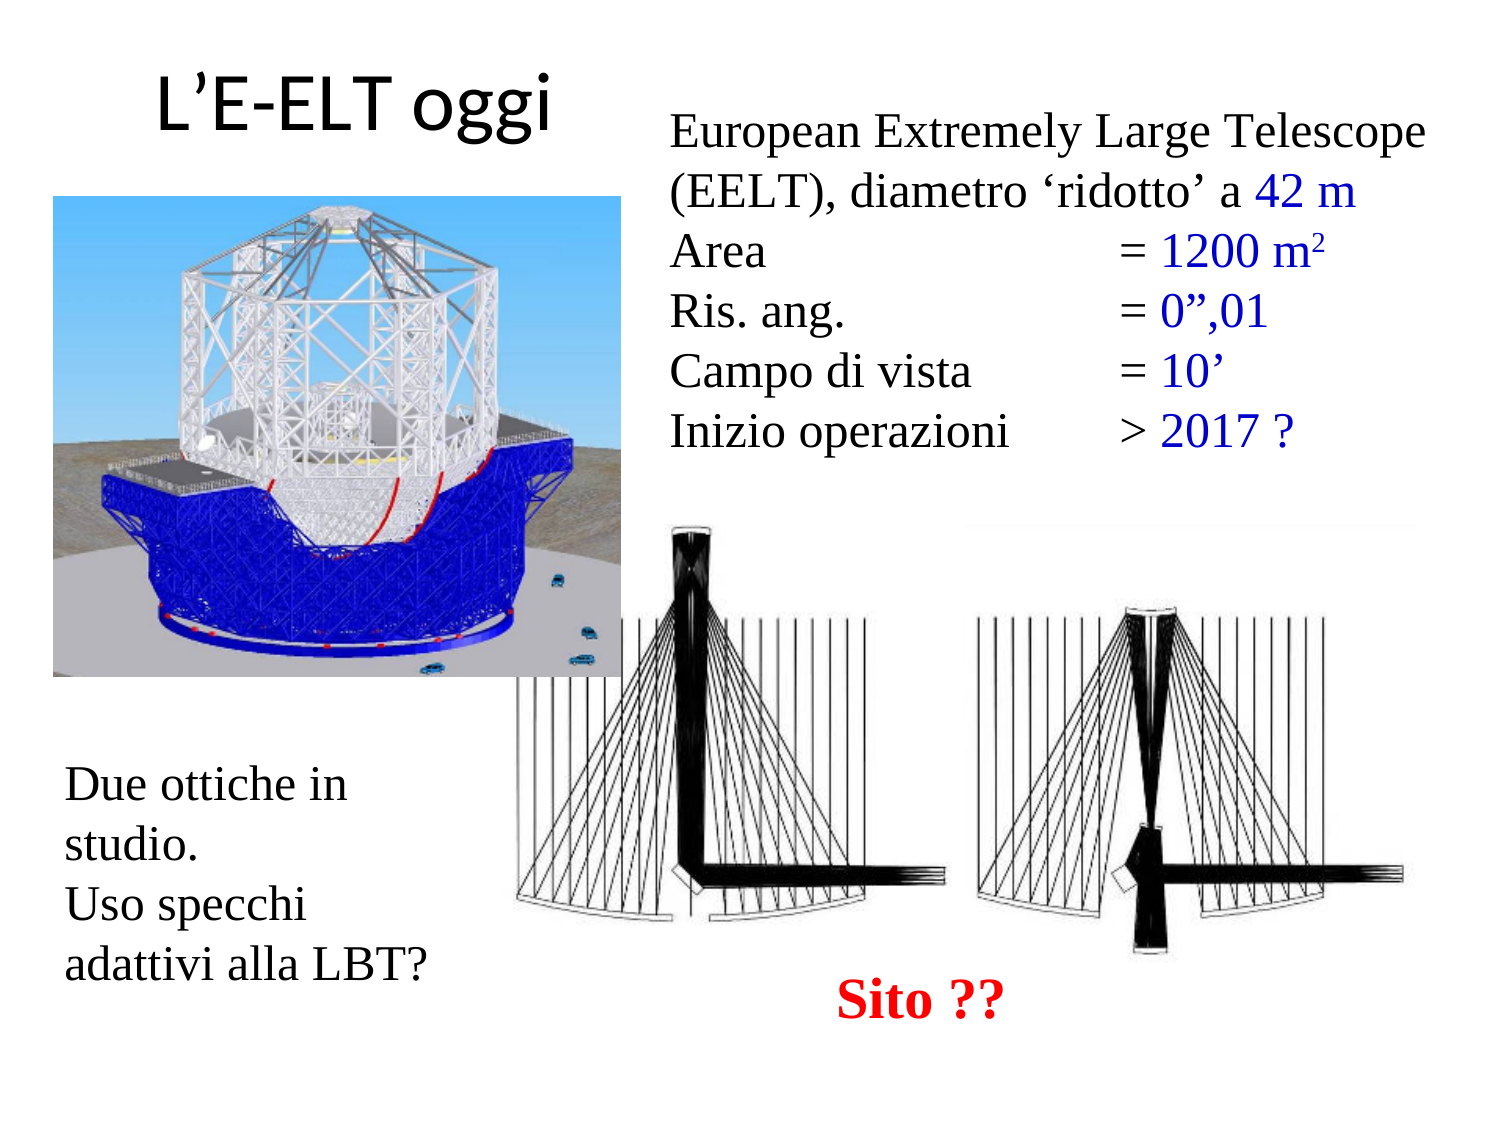

# L’E-ELT oggi
European Extremely Large Telescope
(EELT), diametro ‘ridotto’ a 42 m
Area		 = 1200 m2
Ris. ang.		= 0”,01
Campo di vista	= 10’
Inizio operazioni 	> 2017 ?
Due ottiche in studio.
Uso specchi adattivi alla LBT?
Sito ??